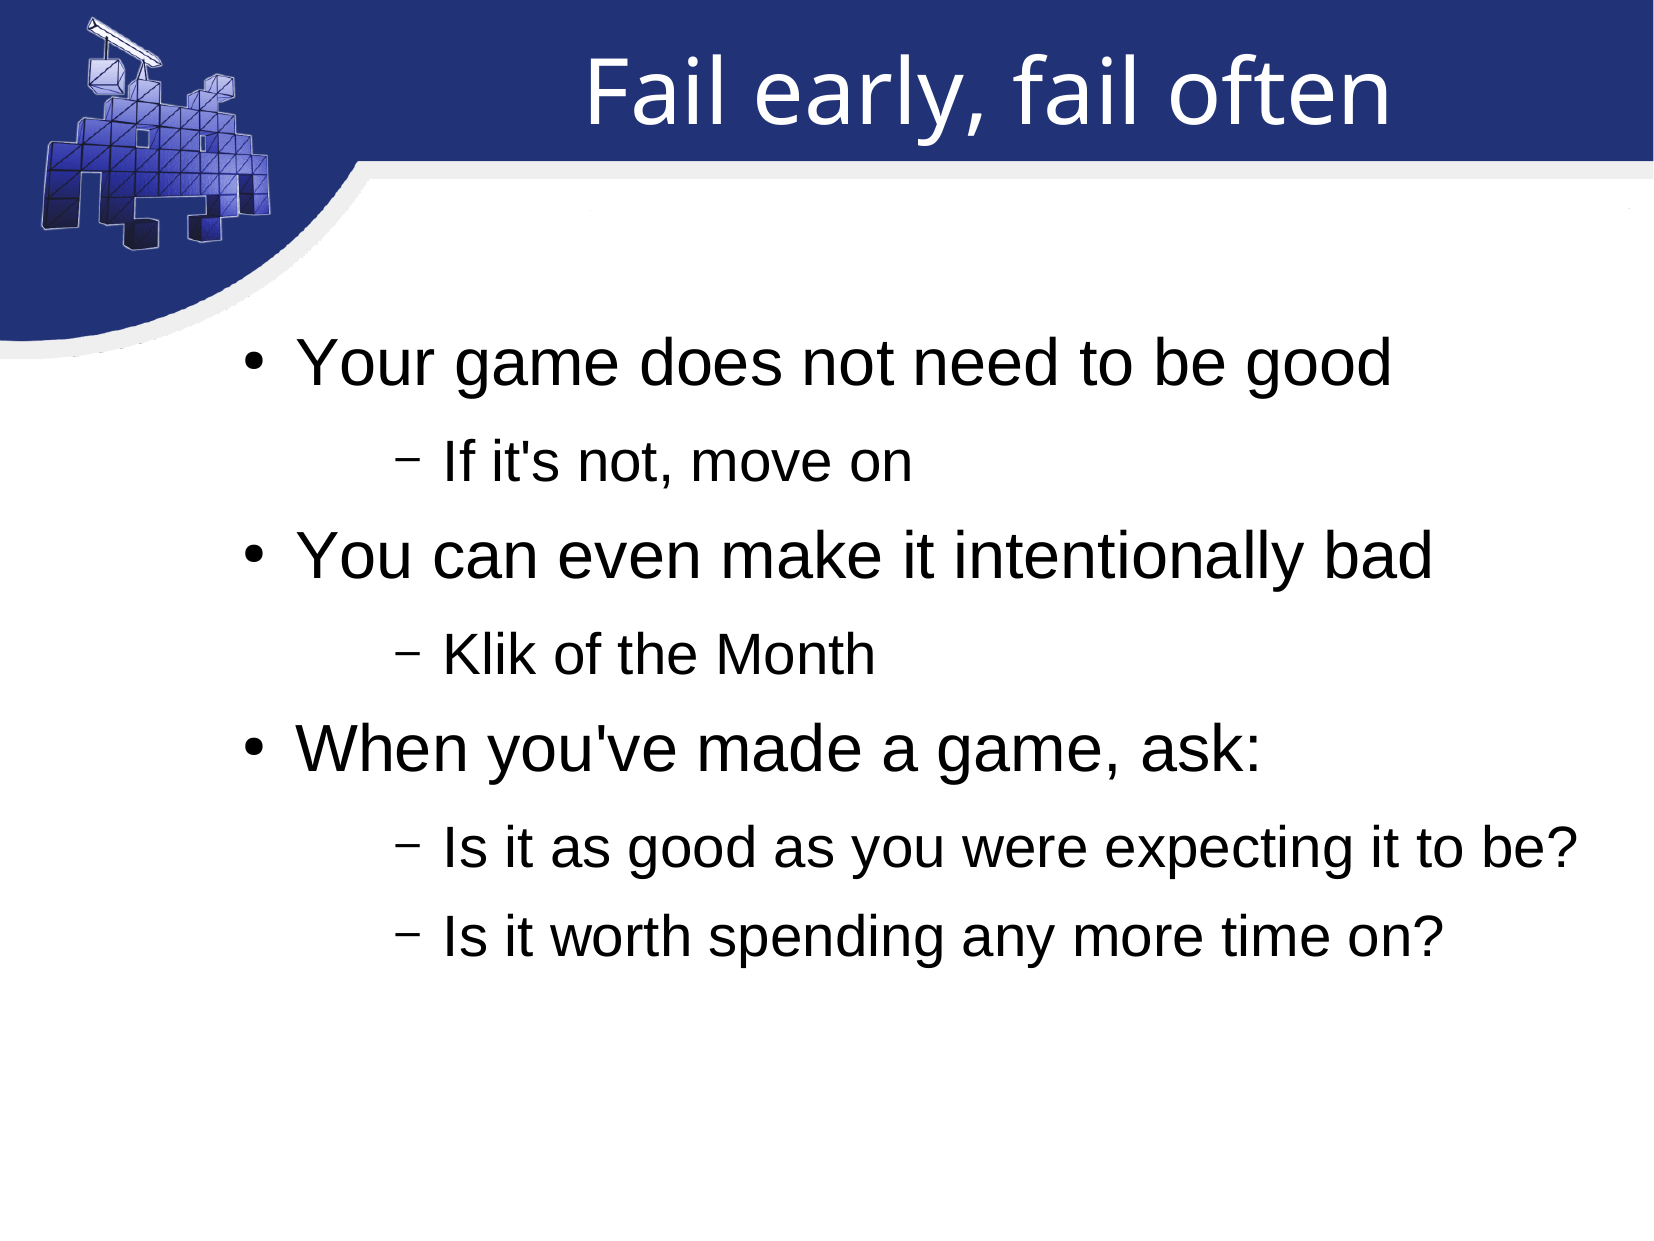

# Fail early, fail often
Your game does not need to be good
If it's not, move on
You can even make it intentionally bad
Klik of the Month
When you've made a game, ask:
Is it as good as you were expecting it to be?
Is it worth spending any more time on?